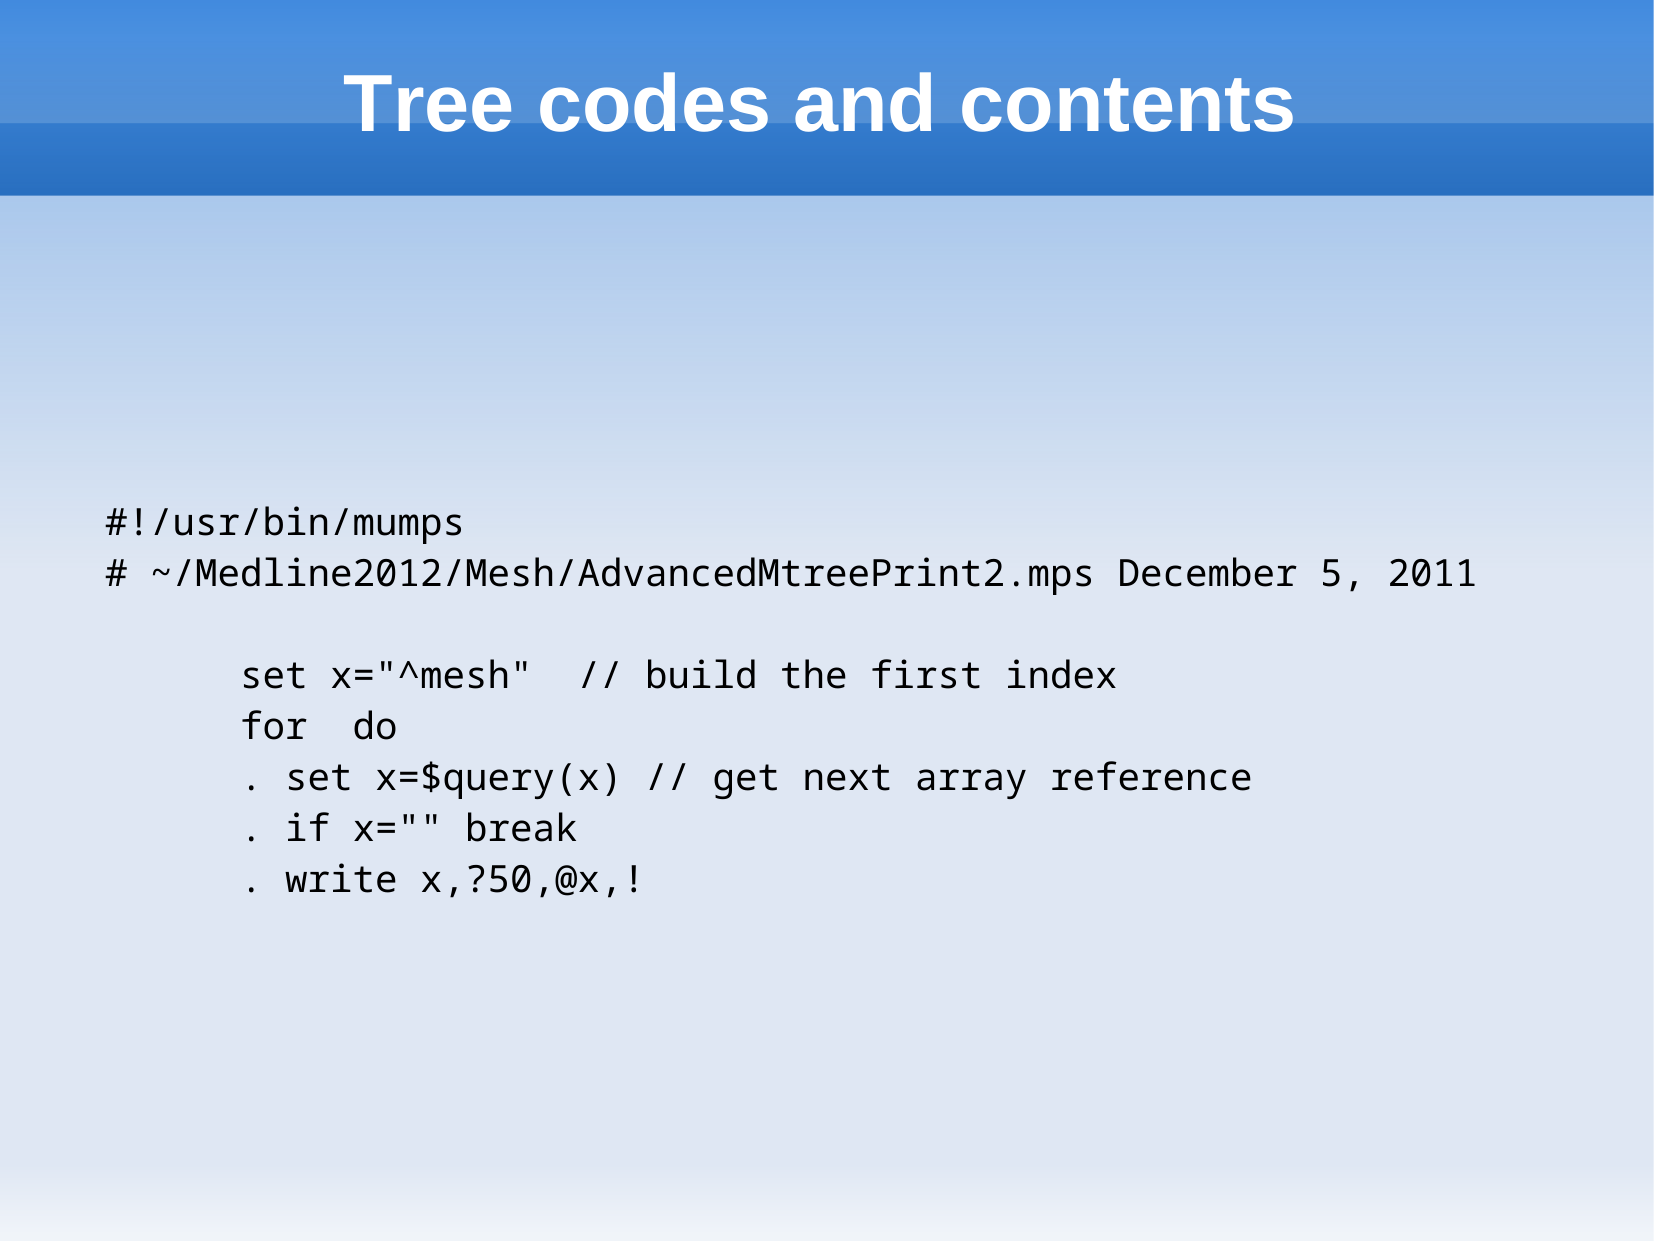

# Tree codes and contents
 #!/usr/bin/mumps
 # ~/Medline2012/Mesh/AdvancedMtreePrint2.mps December 5, 2011
 set x="^mesh" // build the first index
 for do
 . set x=$query(x) // get next array reference
 . if x="" break
 . write x,?50,@x,!